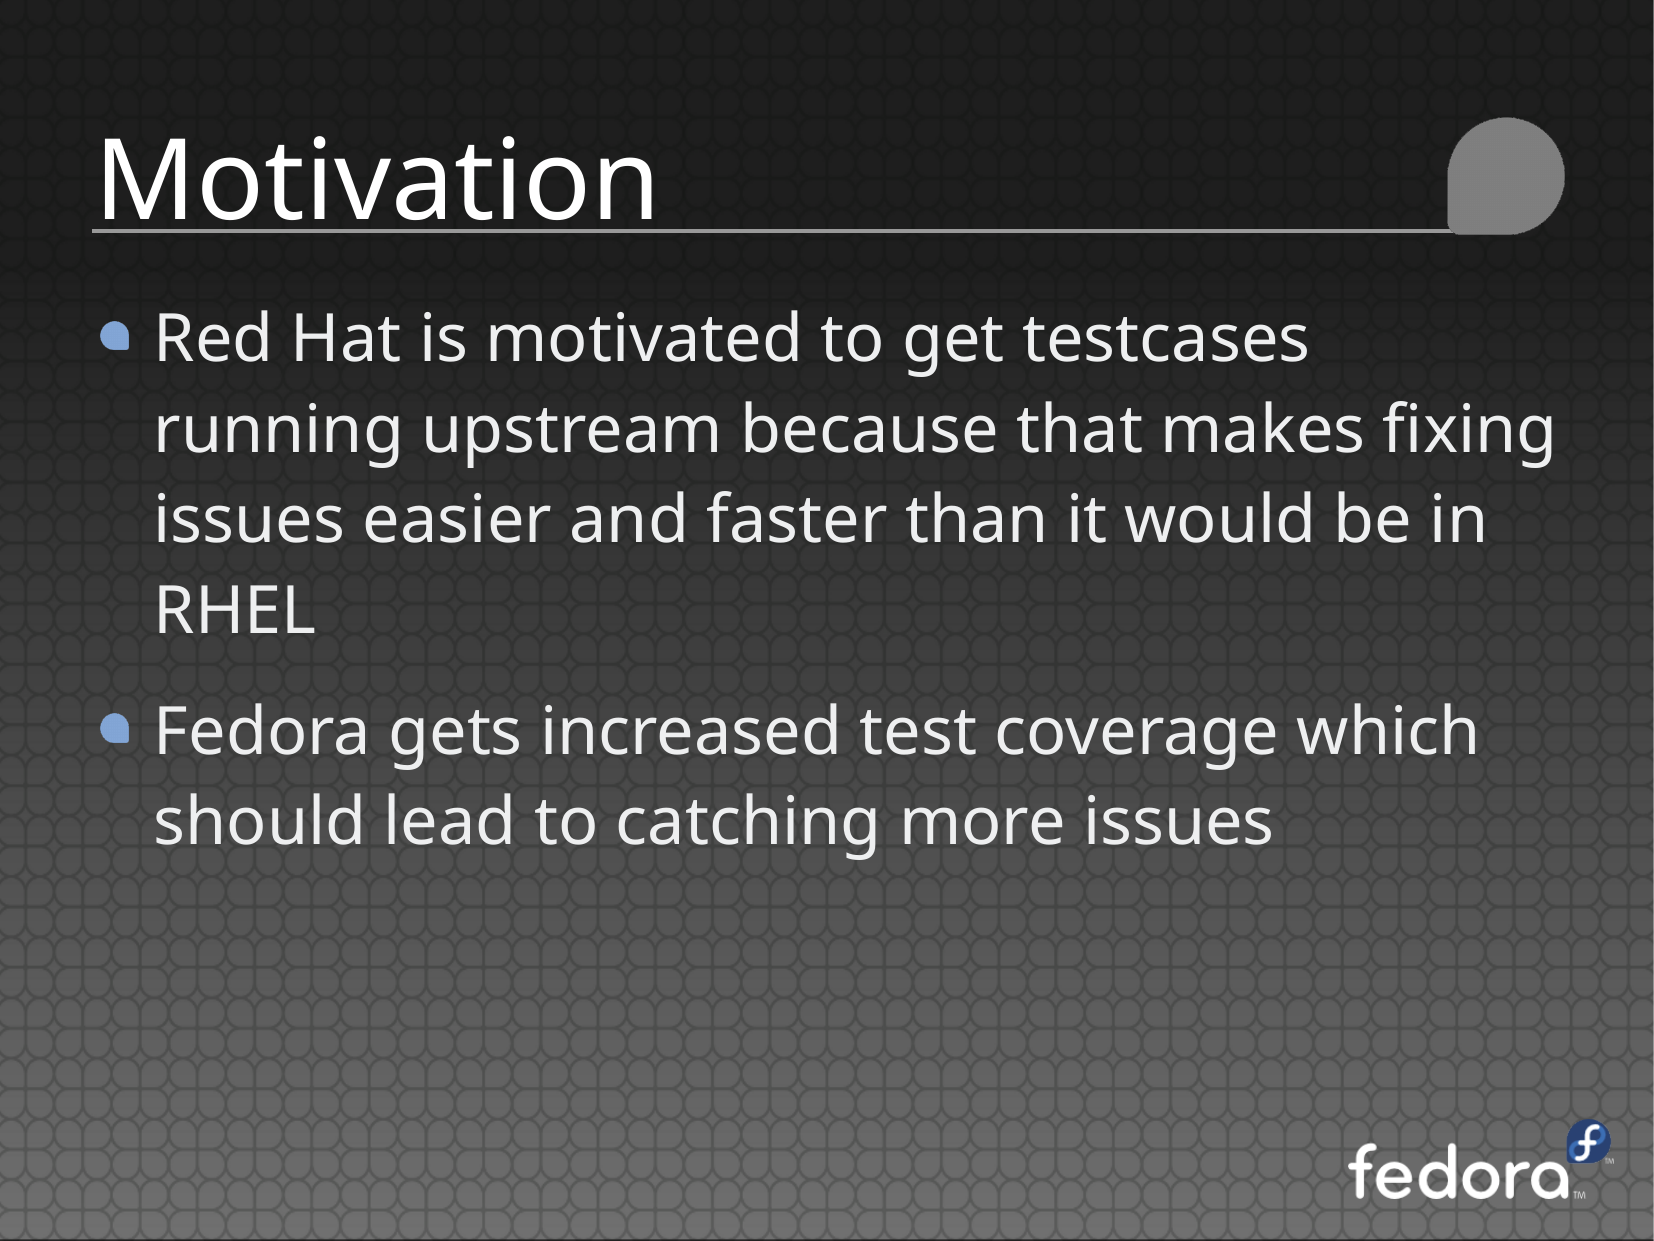

Motivation
# Red Hat is motivated to get testcases running upstream because that makes fixing issues easier and faster than it would be in RHEL
Fedora gets increased test coverage which should lead to catching more issues